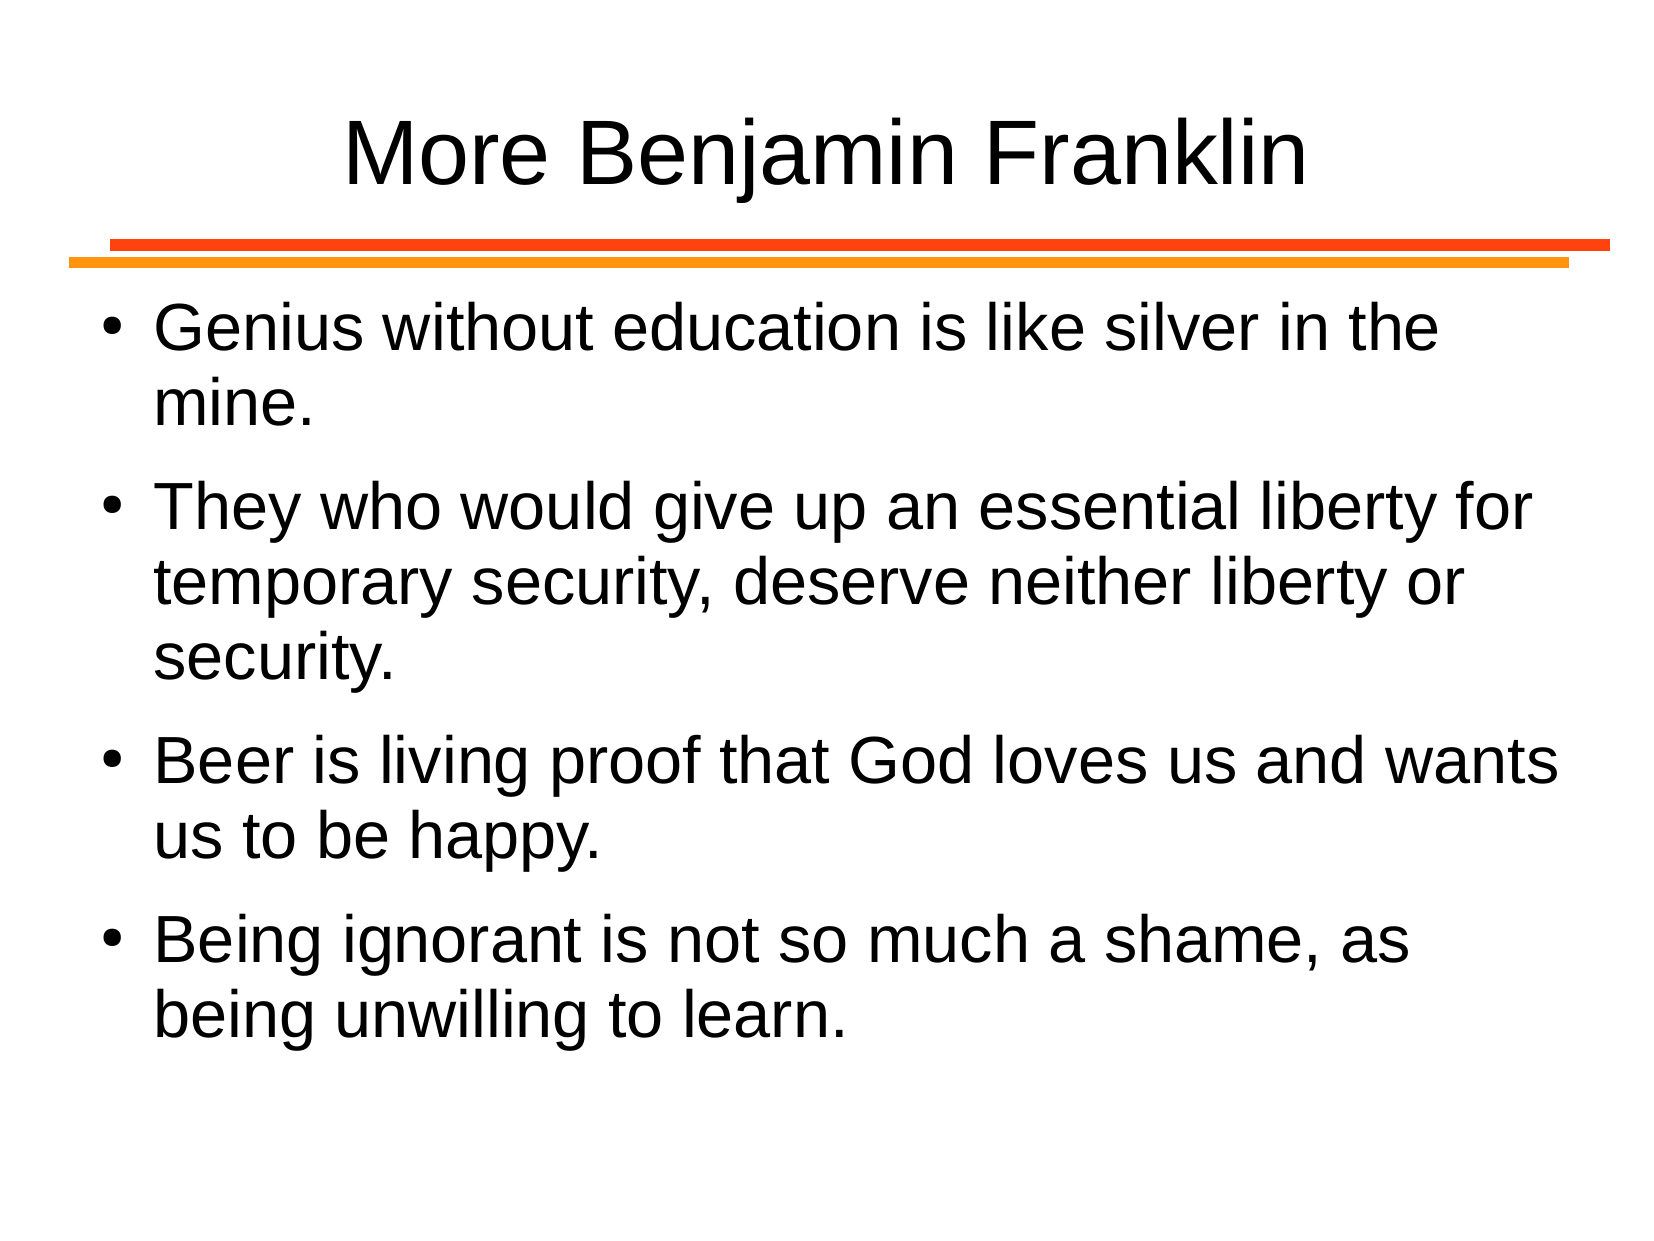

# More Benjamin Franklin
Genius without education is like silver in the mine.
They who would give up an essential liberty for temporary security, deserve neither liberty or security.
Beer is living proof that God loves us and wants us to be happy.
Being ignorant is not so much a shame, as being unwilling to learn.